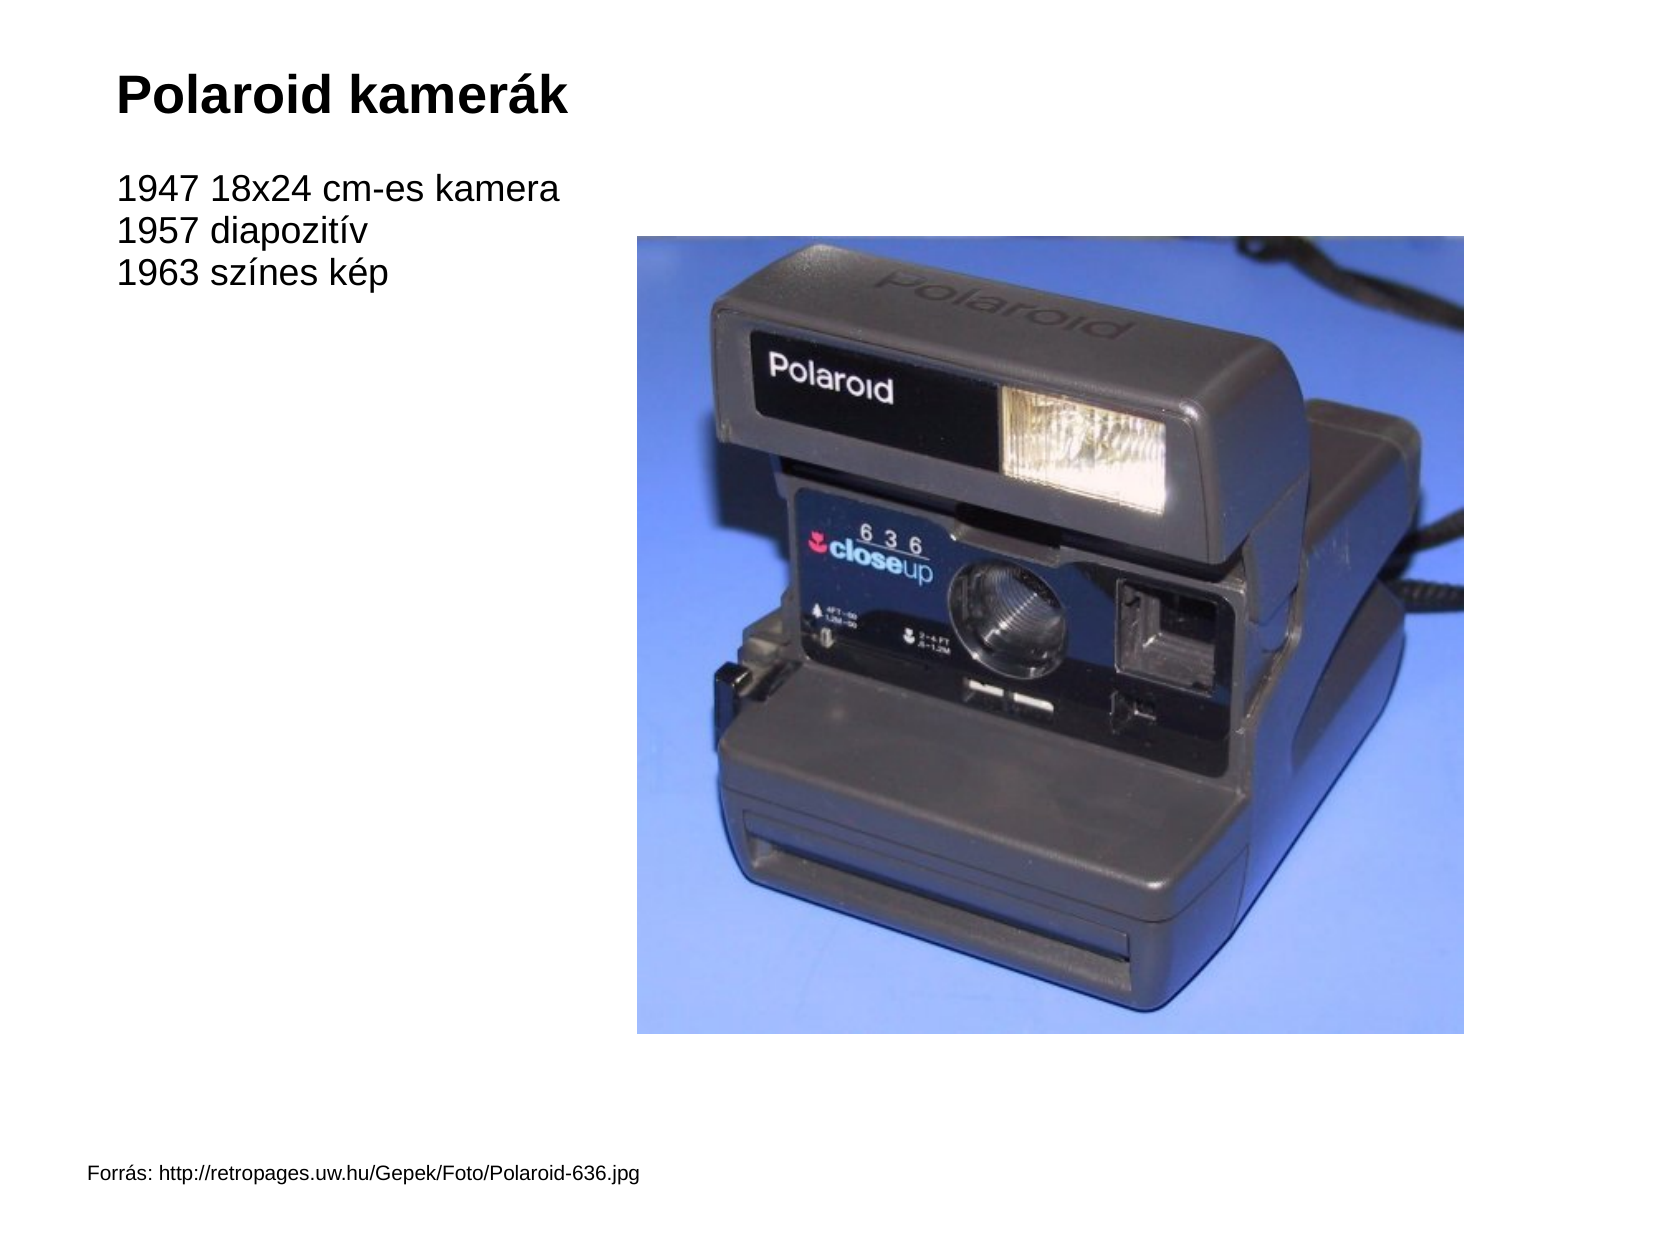

Polaroid kamerák
1947 18x24 cm-es kamera
1957 diapozitív
1963 színes kép
Forrás: http://retropages.uw.hu/Gepek/Foto/Polaroid-636.jpg